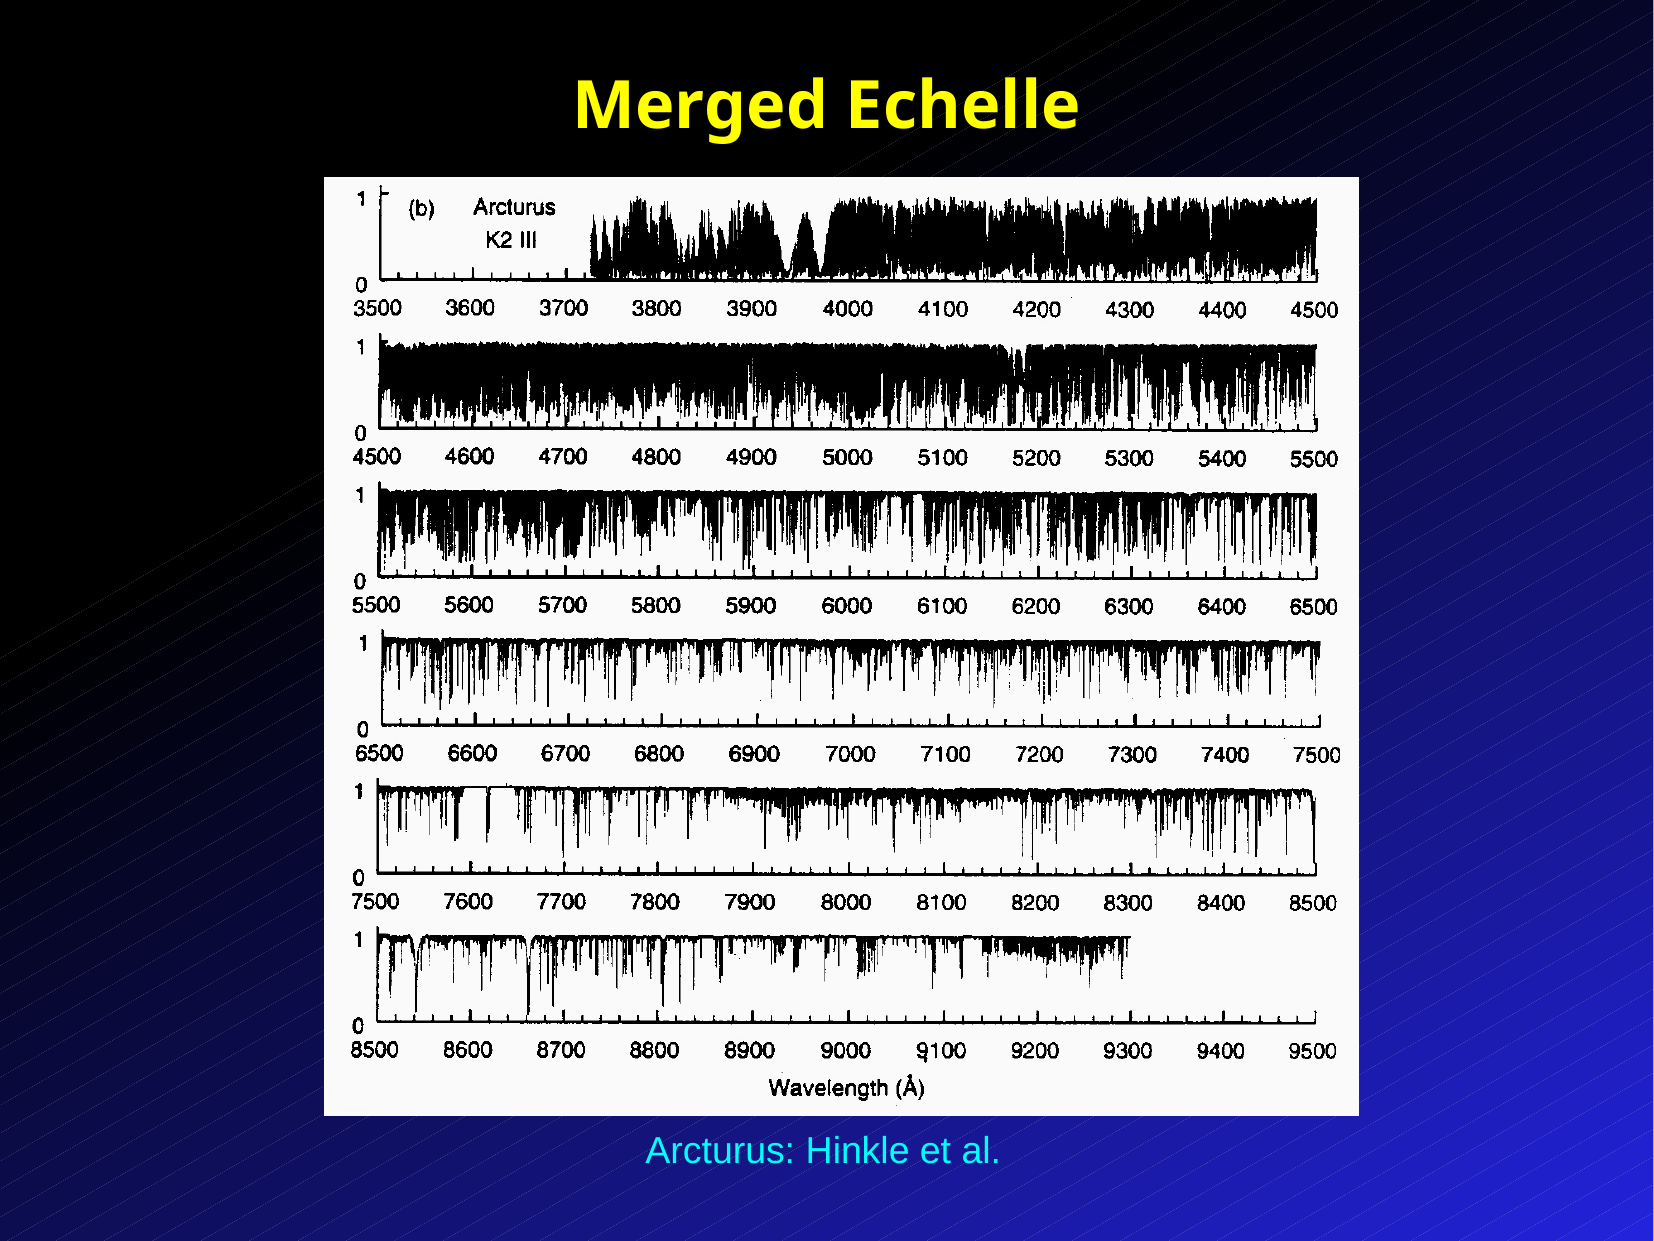

# Merged Echelle
 Arcturus: Hinkle et al.